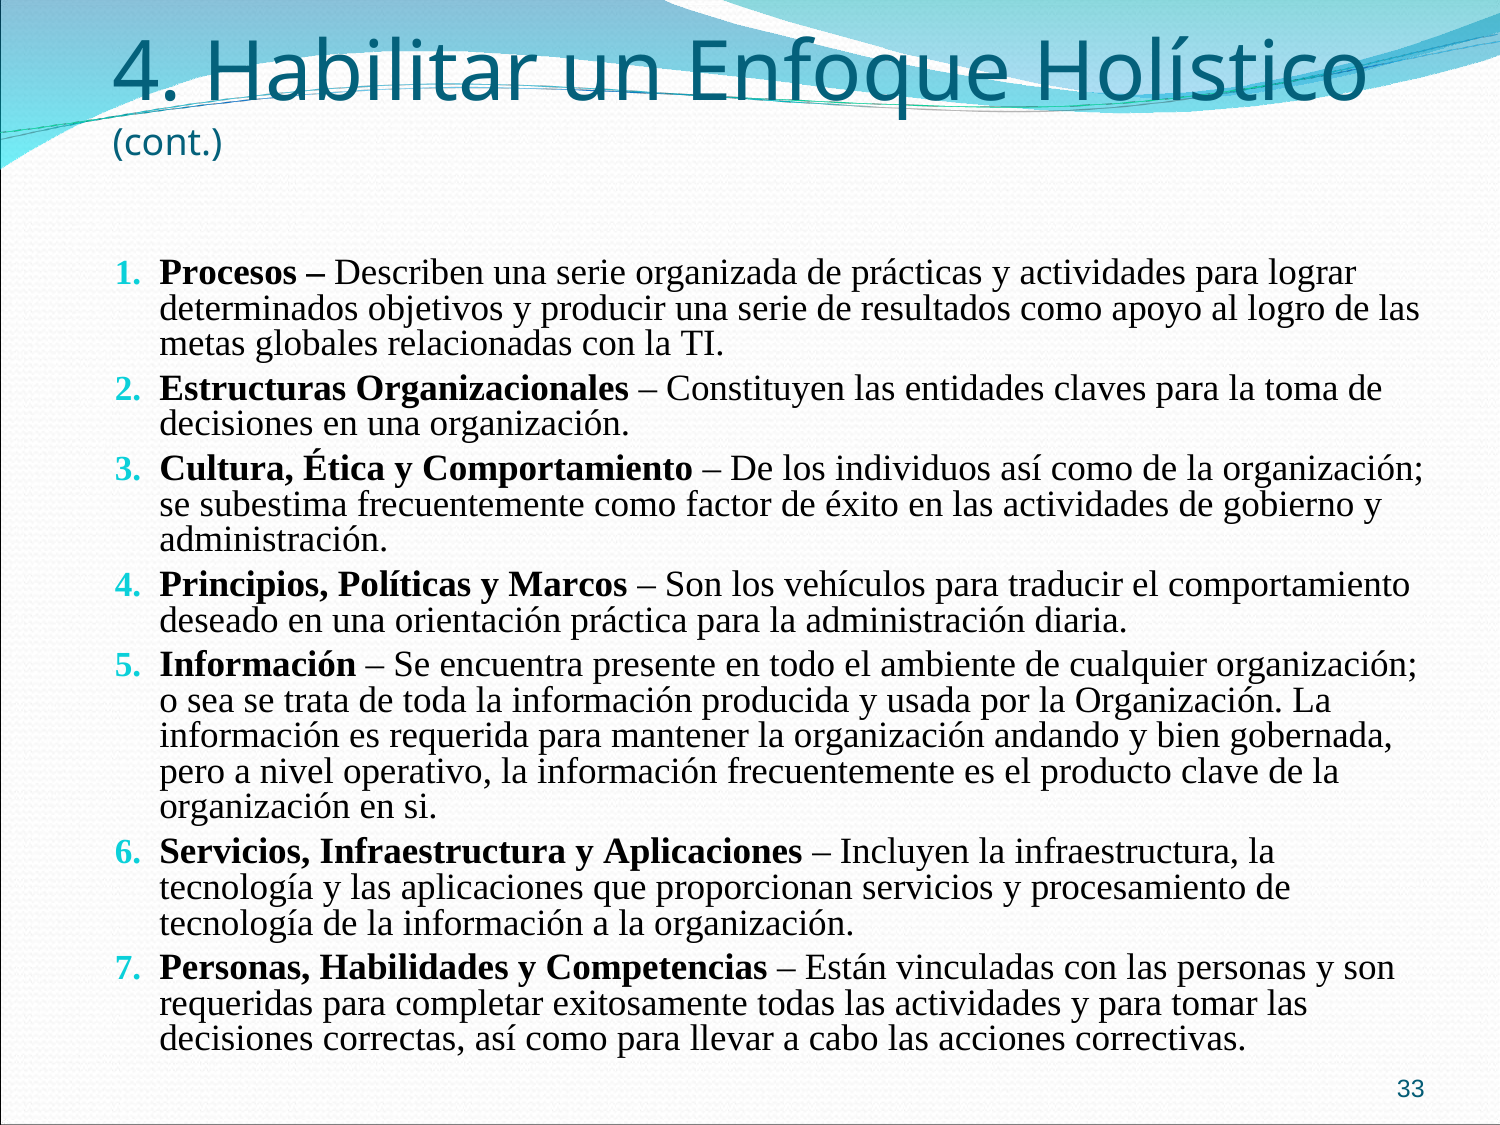

# 4. Habilitar un Enfoque Holístico (cont.)
Procesos – Describen una serie organizada de prácticas y actividades para lograr determinados objetivos y producir una serie de resultados como apoyo al logro de las metas globales relacionadas con la TI.
Estructuras Organizacionales – Constituyen las entidades claves para la toma de decisiones en una organización.
Cultura, Ética y Comportamiento – De los individuos así como de la organización; se subestima frecuentemente como factor de éxito en las actividades de gobierno y administración.
Principios, Políticas y Marcos – Son los vehículos para traducir el comportamiento deseado en una orientación práctica para la administración diaria.
Información – Se encuentra presente en todo el ambiente de cualquier organización; o sea se trata de toda la información producida y usada por la Organización. La información es requerida para mantener la organización andando y bien gobernada, pero a nivel operativo, la información frecuentemente es el producto clave de la organización en si.
Servicios, Infraestructura y Aplicaciones – Incluyen la infraestructura, la tecnología y las aplicaciones que proporcionan servicios y procesamiento de tecnología de la información a la organización.
Personas, Habilidades y Competencias – Están vinculadas con las personas y son requeridas para completar exitosamente todas las actividades y para tomar las decisiones correctas, así como para llevar a cabo las acciones correctivas.